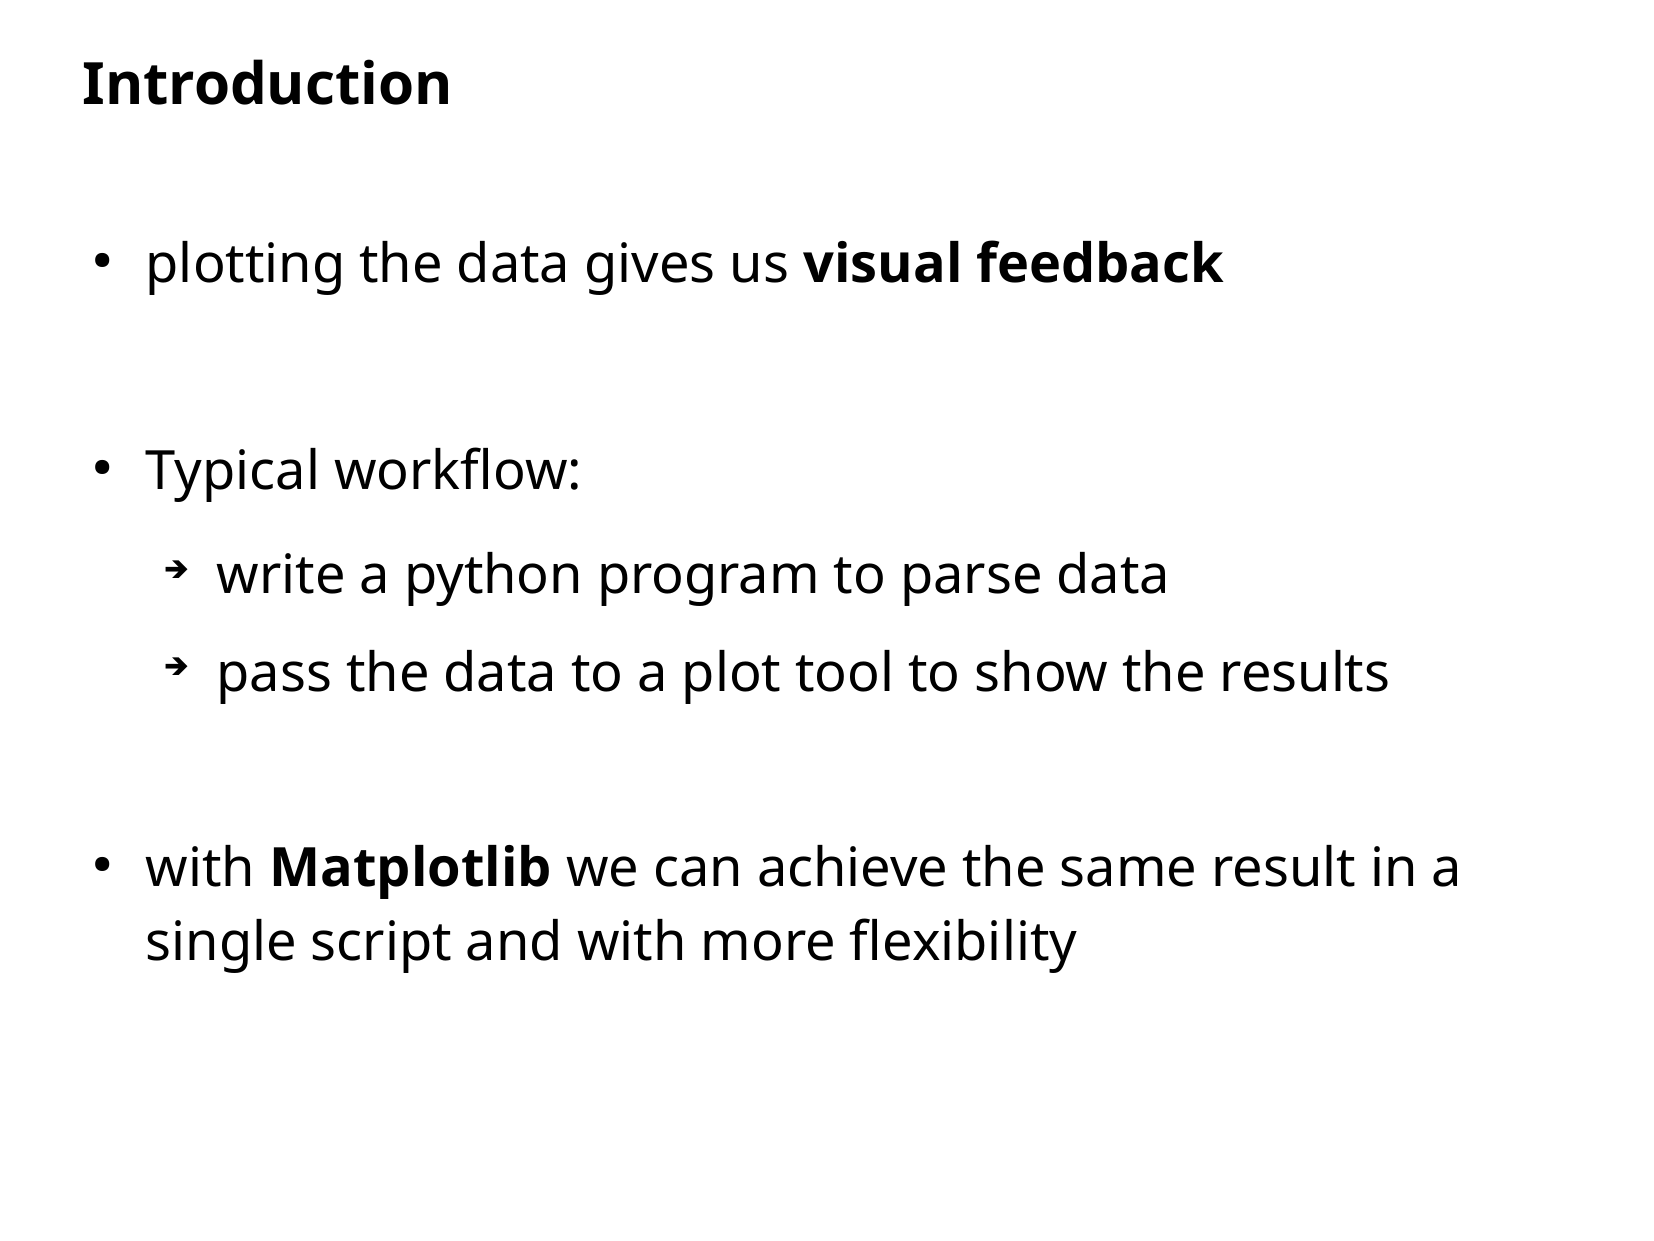

# Introduction
plotting the data gives us visual feedback
Typical workflow:
write a python program to parse data
pass the data to a plot tool to show the results
with Matplotlib we can achieve the same result in a single script and with more flexibility